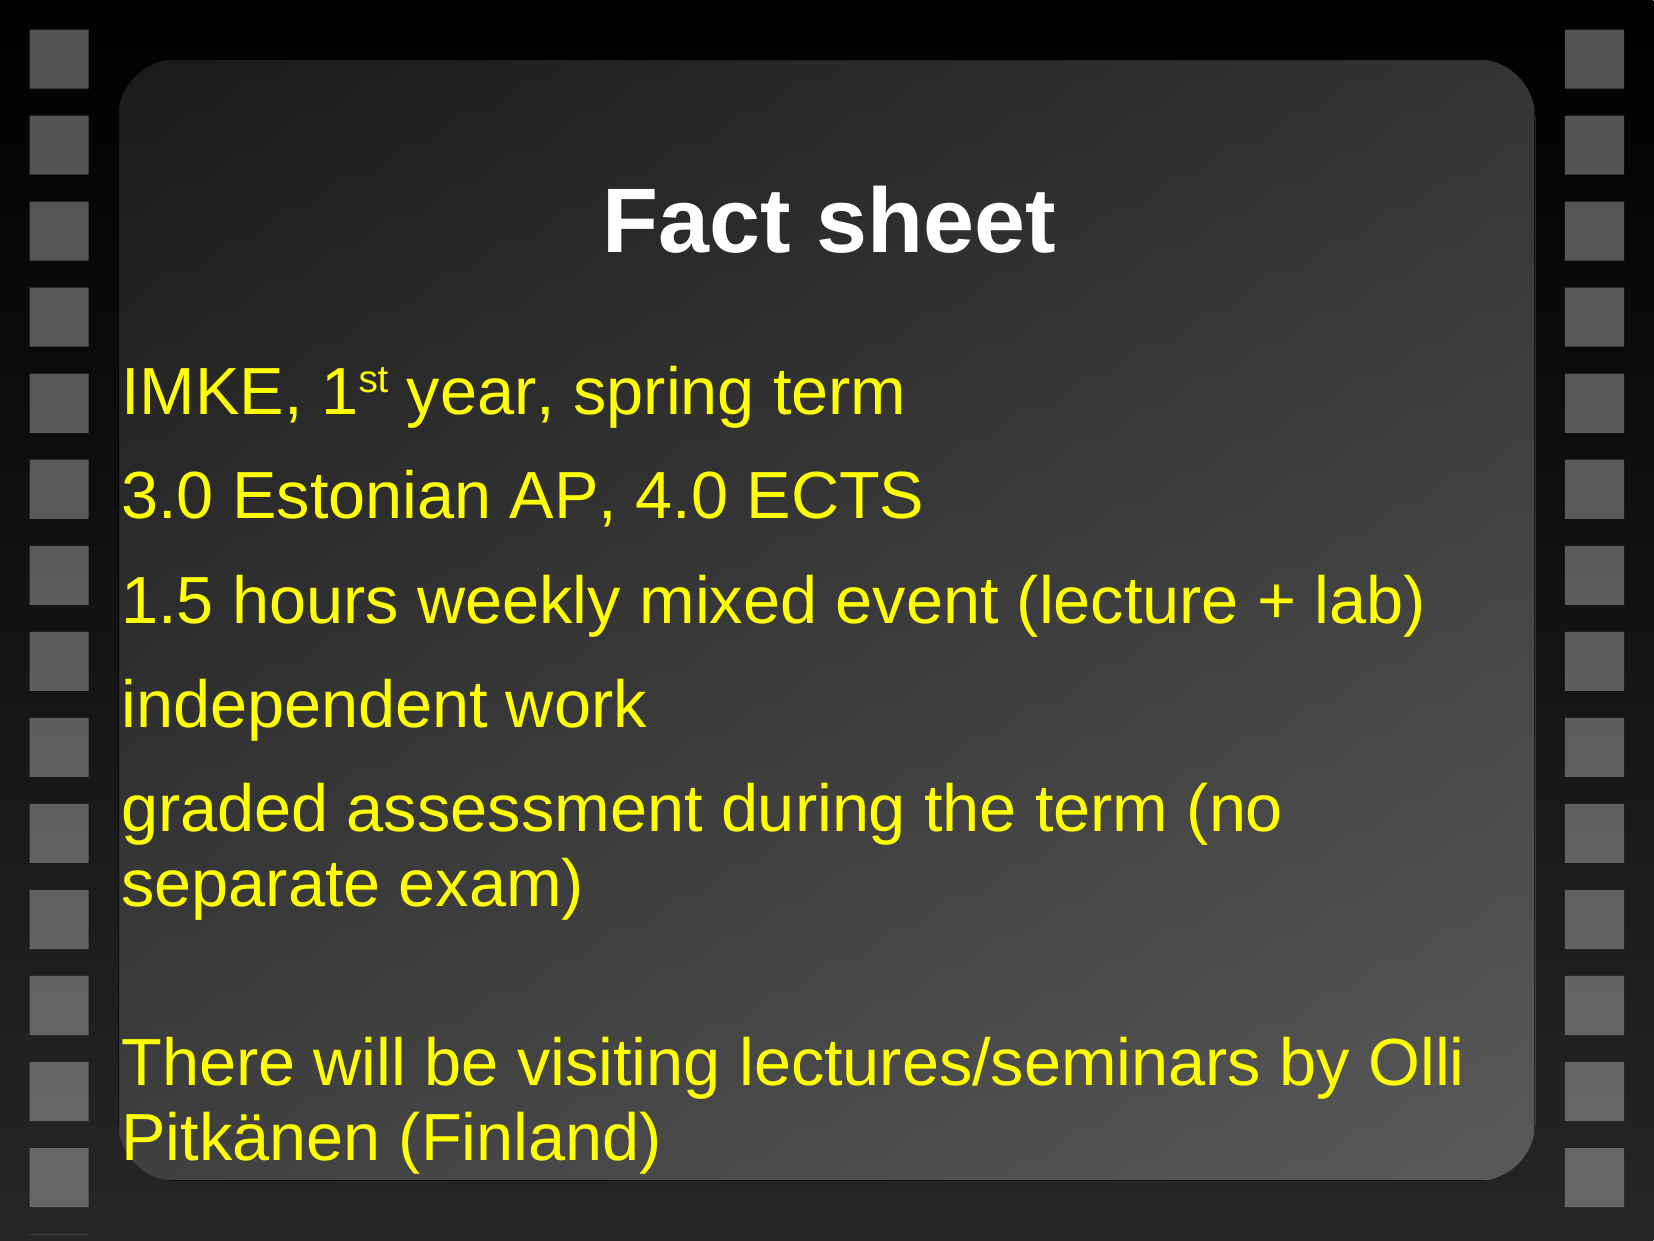

# Fact sheet
IMKE, 1st year, spring term
3.0 Estonian AP, 4.0 ECTS
1.5 hours weekly mixed event (lecture + lab)
independent work
graded assessment during the term (no separate exam)
There will be visiting lectures/seminars by Olli Pitkänen (Finland)